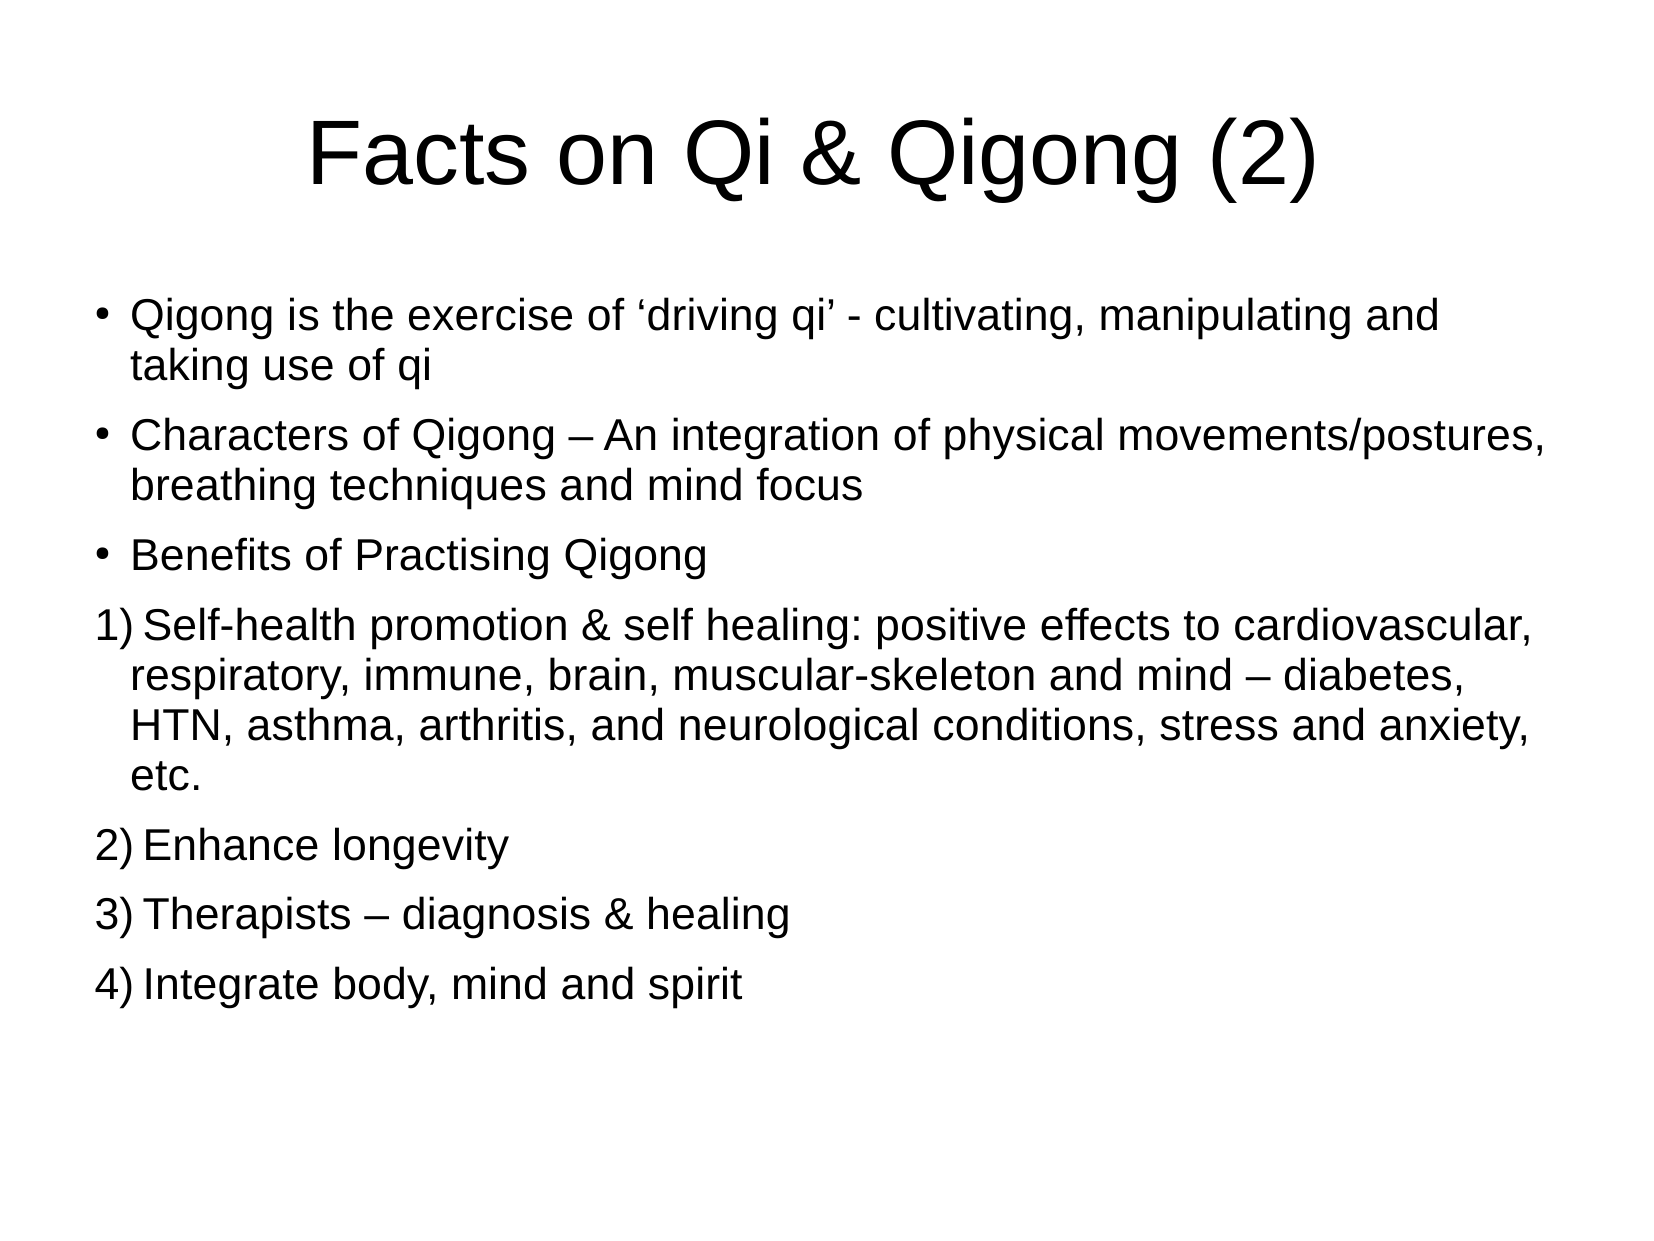

# Facts on Qi & Qigong (2)
Qigong is the exercise of ‘driving qi’ - cultivating, manipulating and taking use of qi
Characters of Qigong – An integration of physical movements/postures, breathing techniques and mind focus
Benefits of Practising Qigong
 Self-health promotion & self healing: positive effects to cardiovascular, respiratory, immune, brain, muscular-skeleton and mind – diabetes, HTN, asthma, arthritis, and neurological conditions, stress and anxiety, etc.
 Enhance longevity
 Therapists – diagnosis & healing
 Integrate body, mind and spirit